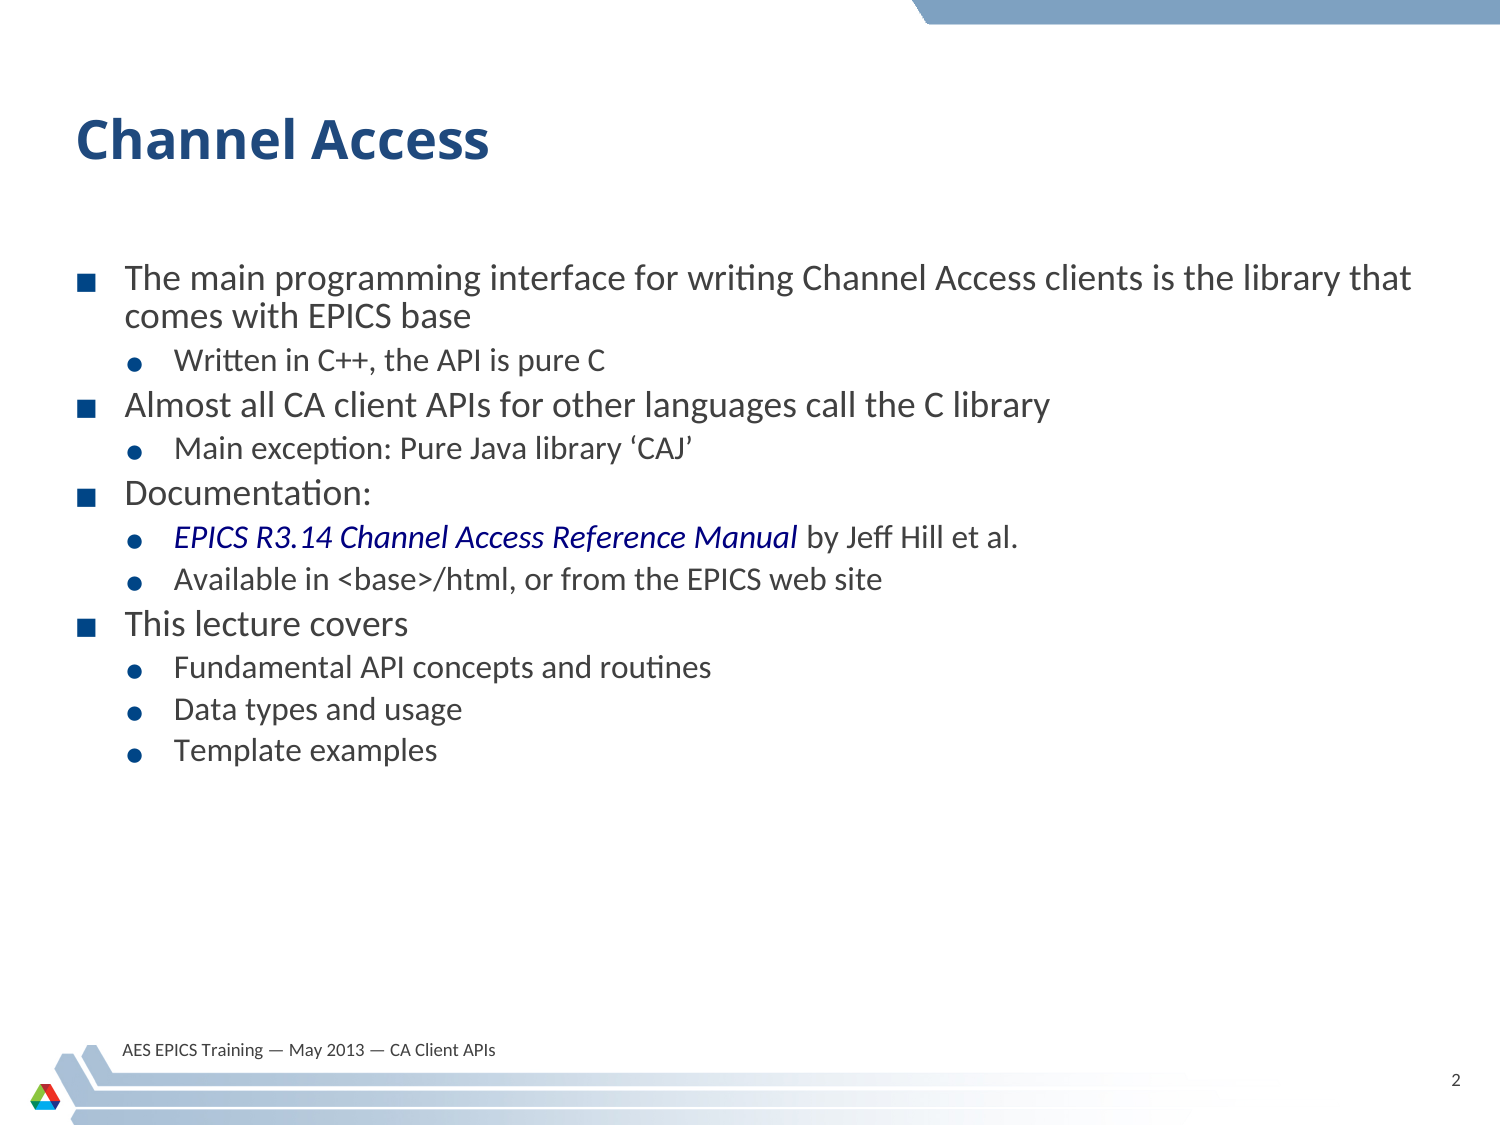

# Channel Access
The main programming interface for writing Channel Access clients is the library that comes with EPICS base
Written in C++, the API is pure C
Almost all CA client APIs for other languages call the C library
Main exception: Pure Java library ‘CAJ’
Documentation:
EPICS R3.14 Channel Access Reference Manual by Jeff Hill et al.
Available in <base>/html, or from the EPICS web site
This lecture covers
Fundamental API concepts and routines
Data types and usage
Template examples
AES EPICS Training — May 2013 — CA Client APIs
2